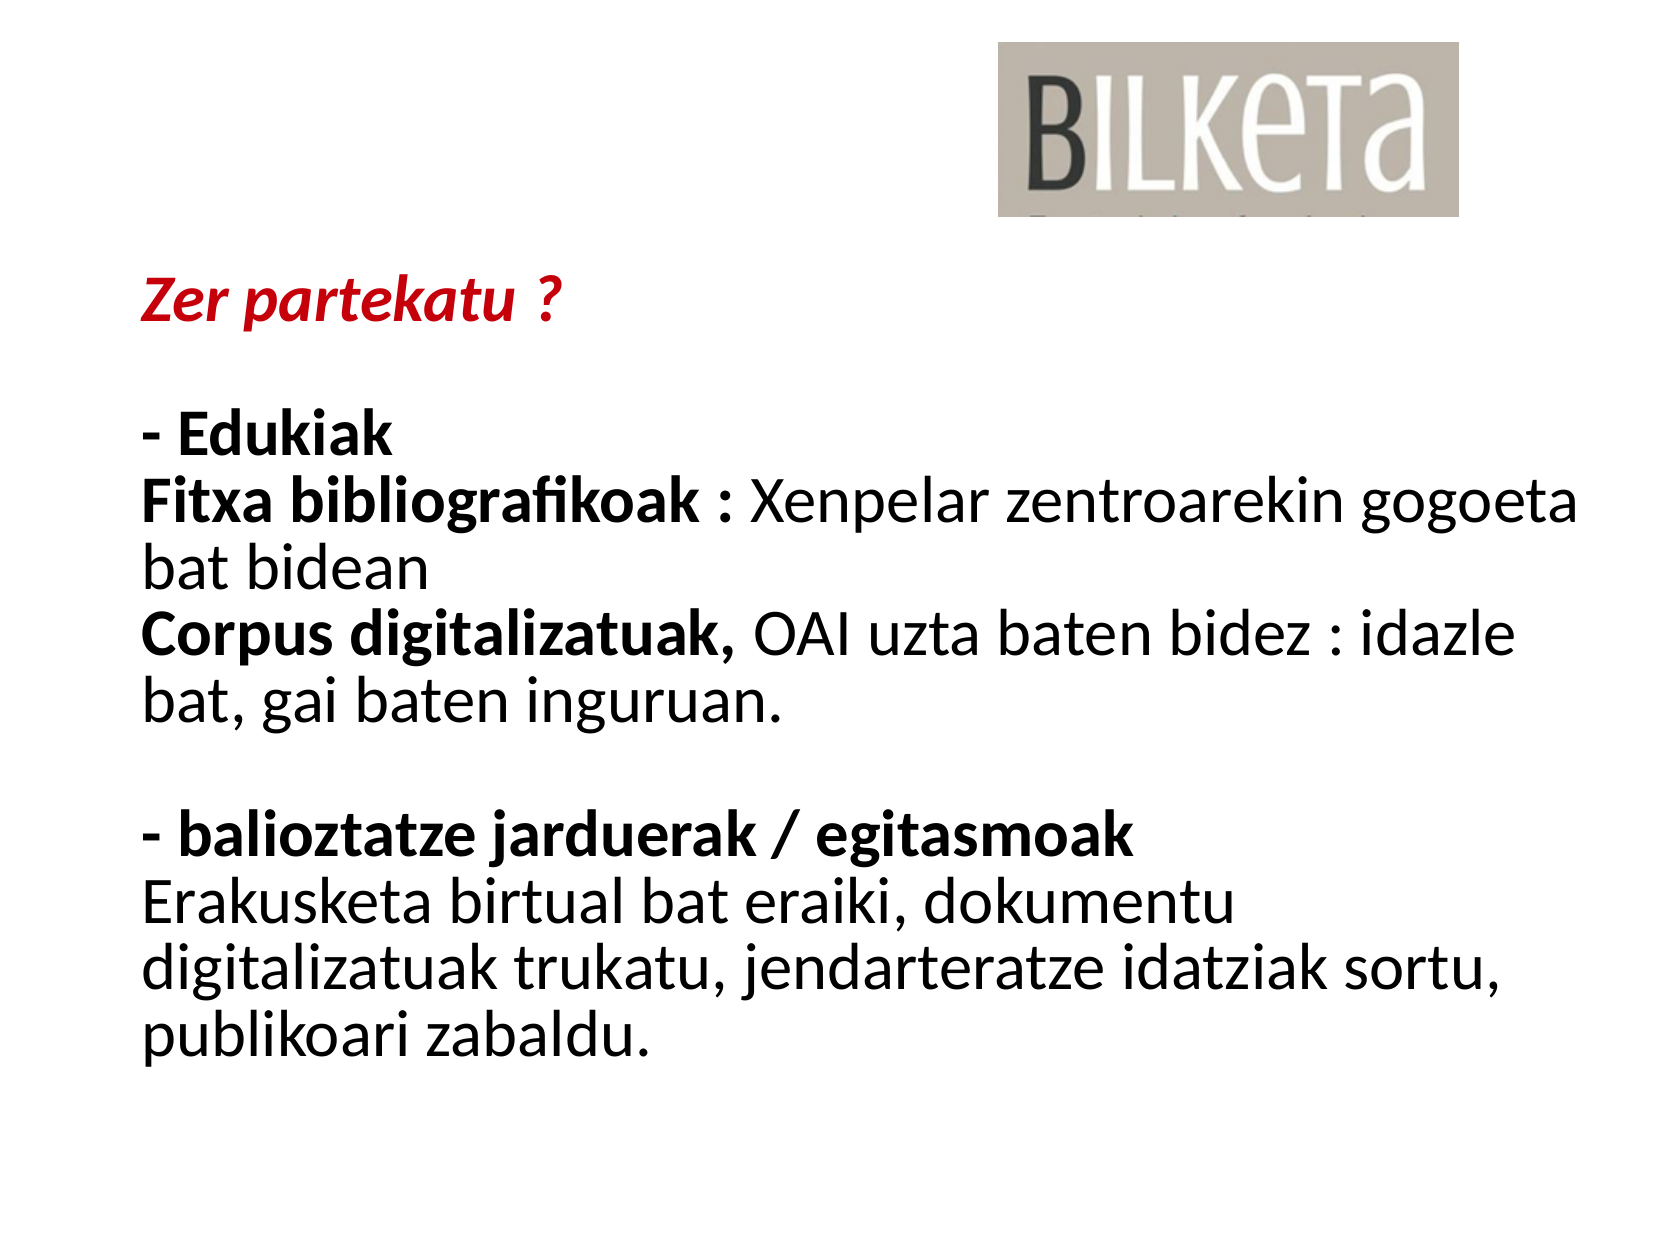

# Zer partekatu ?
- Edukiak
Fitxa bibliografikoak : Xenpelar zentroarekin gogoeta bat bidean
Corpus digitalizatuak, OAI uzta baten bidez : idazle bat, gai baten inguruan.
- balioztatze jarduerak / egitasmoak
Erakusketa birtual bat eraiki, dokumentu digitalizatuak trukatu, jendarteratze idatziak sortu, publikoari zabaldu.